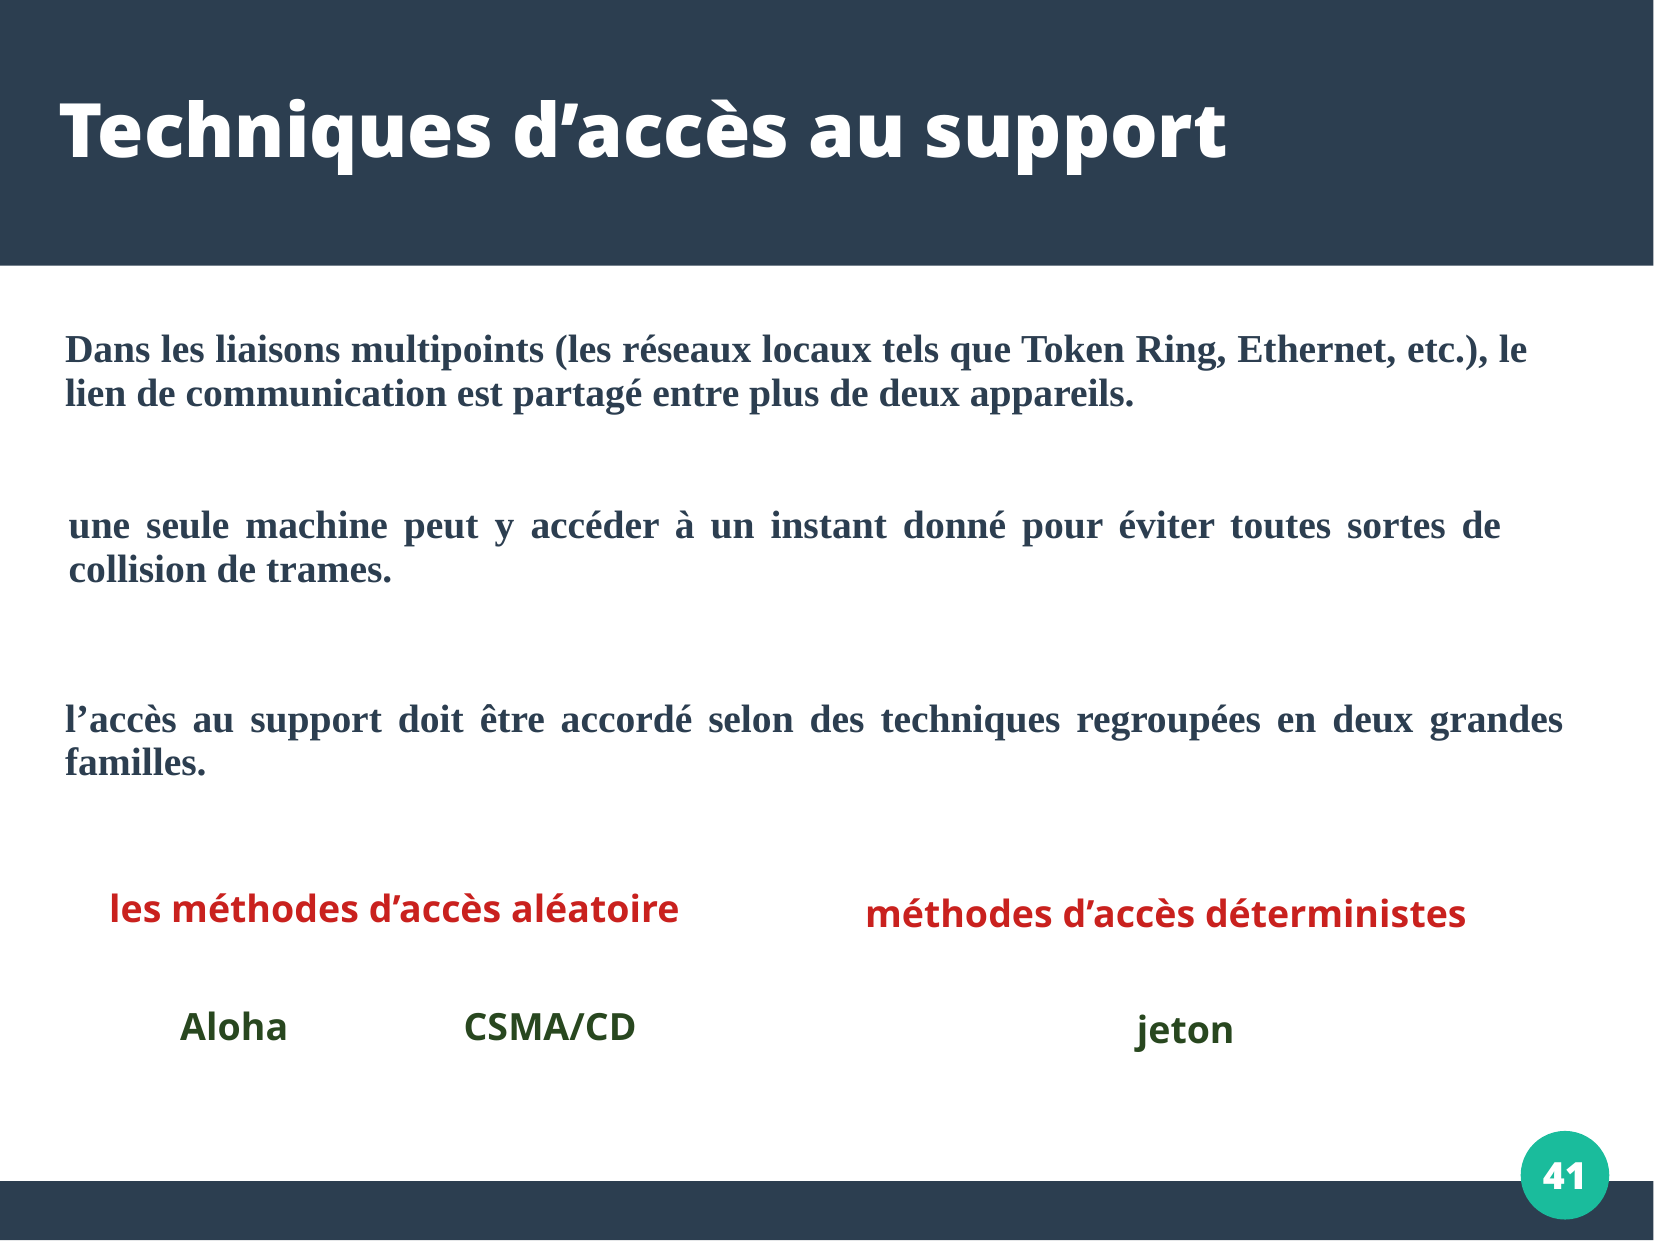

# Techniques d’accès au support
Dans les liaisons multipoints (les réseaux locaux tels que Token Ring, Ethernet, etc.), le lien de communication est partagé entre plus de deux appareils.
une seule machine peut y accéder à un instant donné pour éviter toutes sortes de collision de trames.
l’accès au support doit être accordé selon des techniques regroupées en deux grandes familles.
les méthodes d’accès aléatoire
méthodes d’accès déterministes
Aloha
CSMA/CD
jeton
41